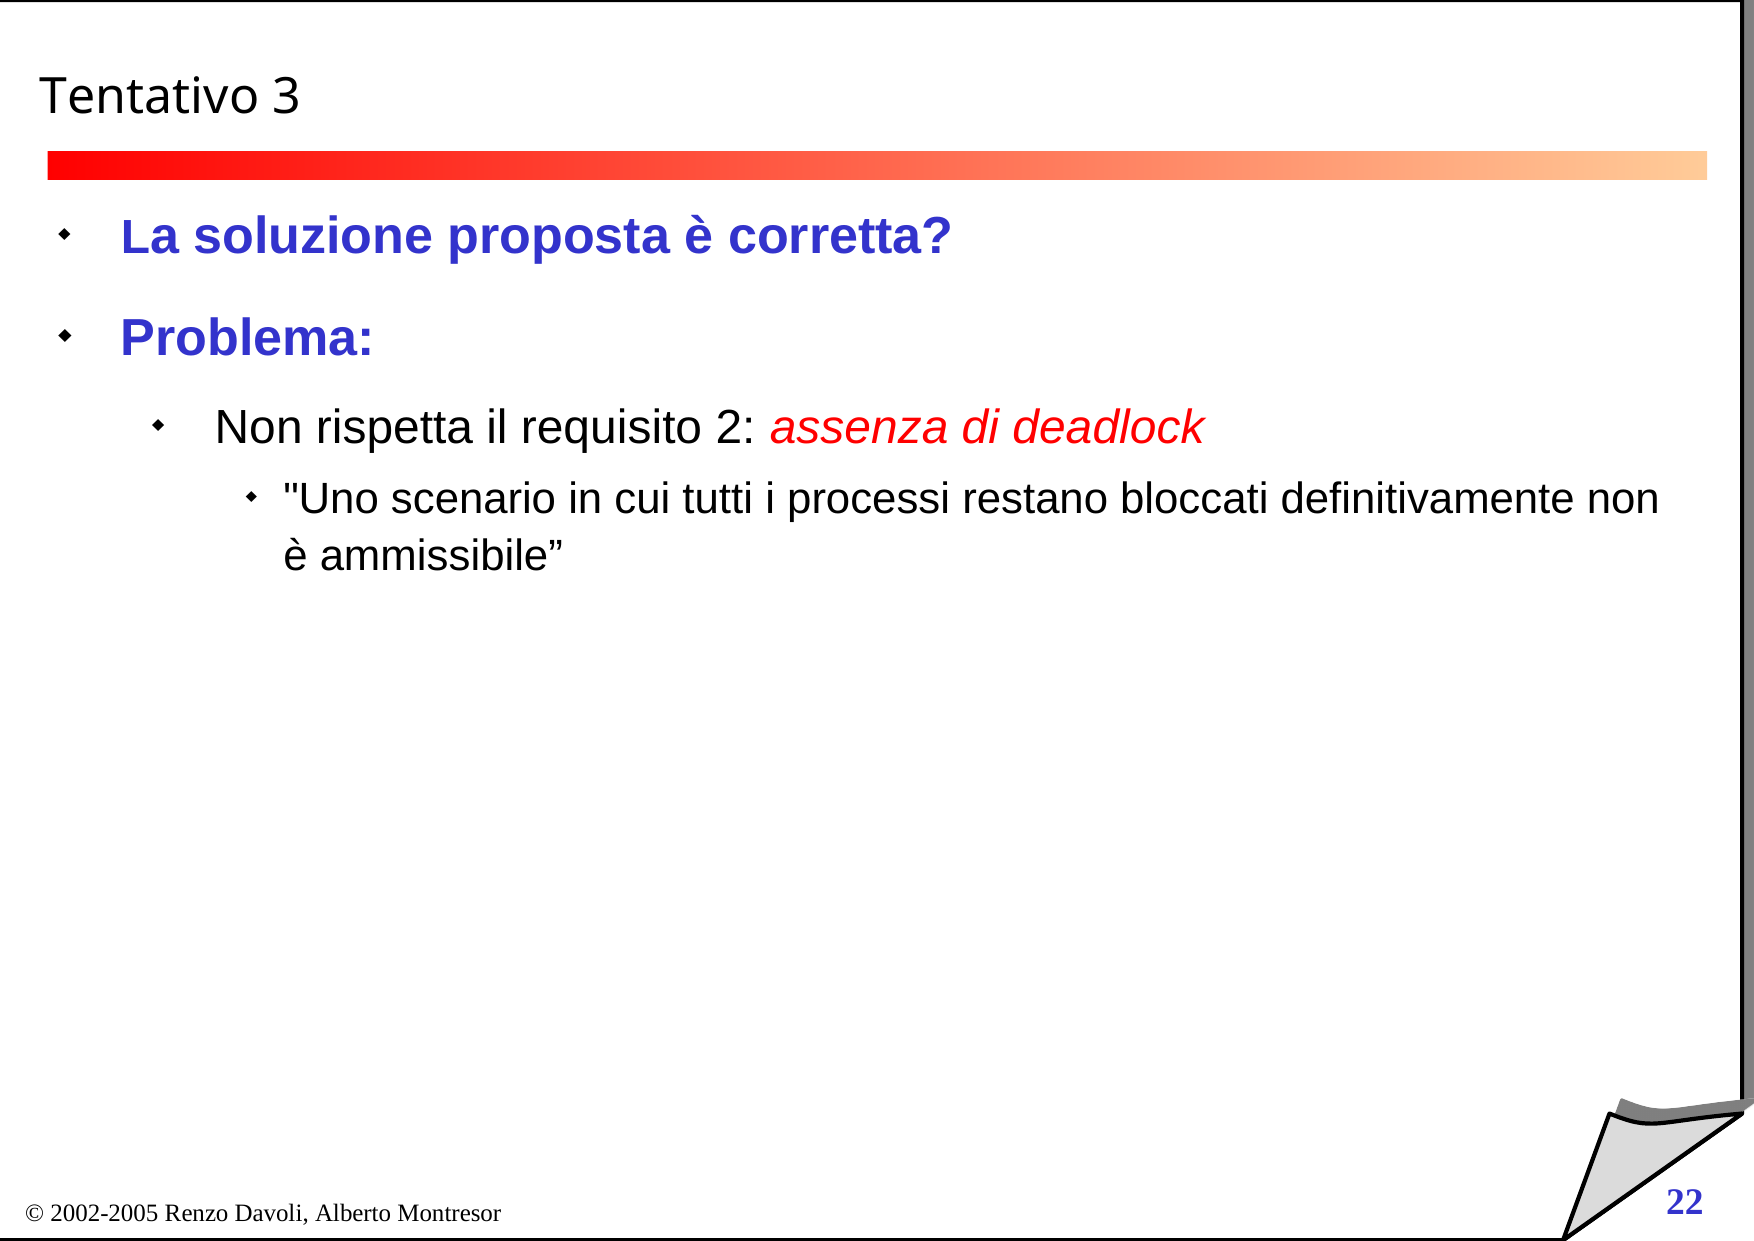

# Tentativo 3
La soluzione proposta è corretta?
Problema:
Non rispetta il requisito 2: assenza di deadlock
"Uno scenario in cui tutti i processi restano bloccati definitivamente non è ammissibile”